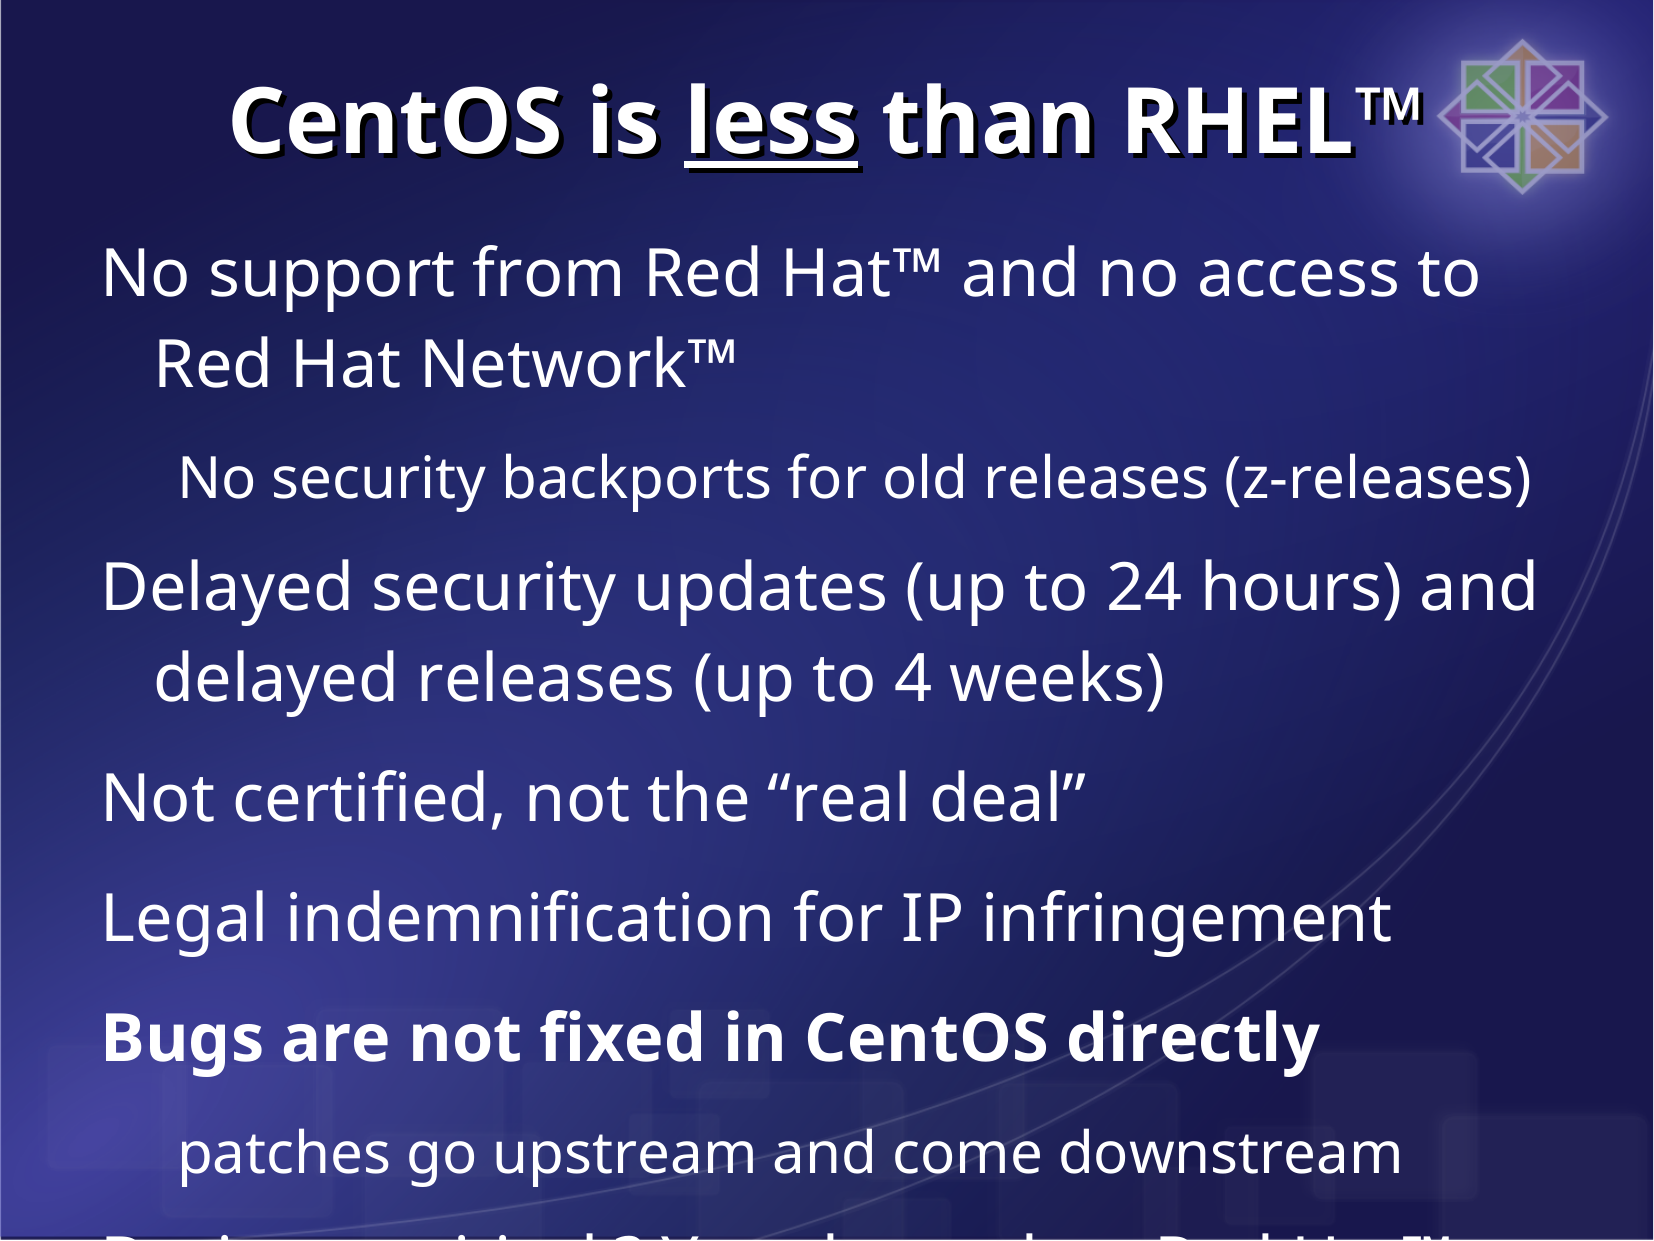

# CentOS is less than RHEL™
No support from Red Hat™ and no access to Red Hat Network™
No security backports for old releases (z-releases)
Delayed security updates (up to 24 hours) and delayed releases (up to 4 weeks)
Not certified, not the “real deal”
Legal indemnification for IP infringement
Bugs are not fixed in CentOS directly
patches go upstream and come downstream
Business critical ? You depend on Red Hat™